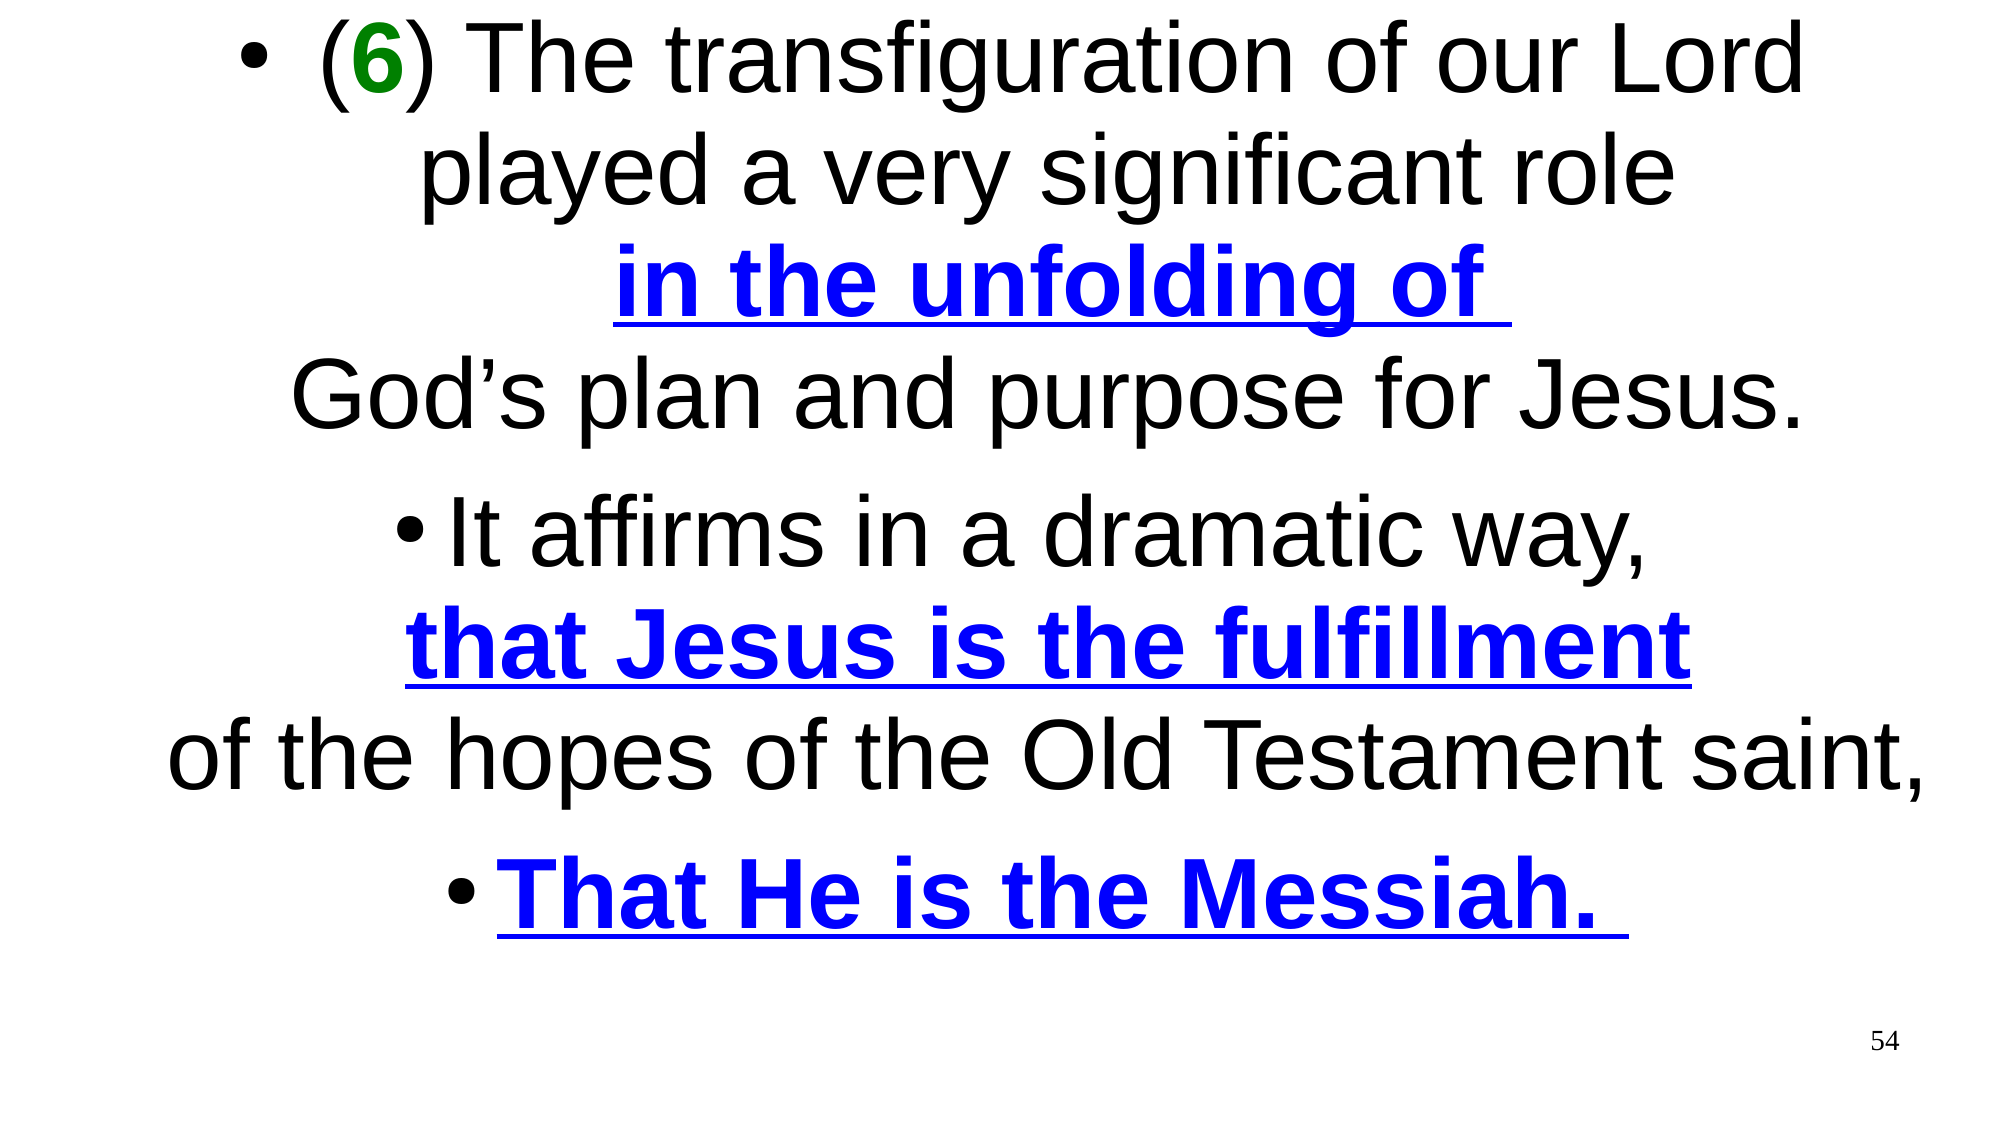

# (6) The transfiguration of our Lord played a very significant role in the unfolding of God’s plan and purpose for Jesus.
It affirms in a dramatic way,
that Jesus is the fulfillment
of the hopes of the Old Testament saint,
That He is the Messiah.
54